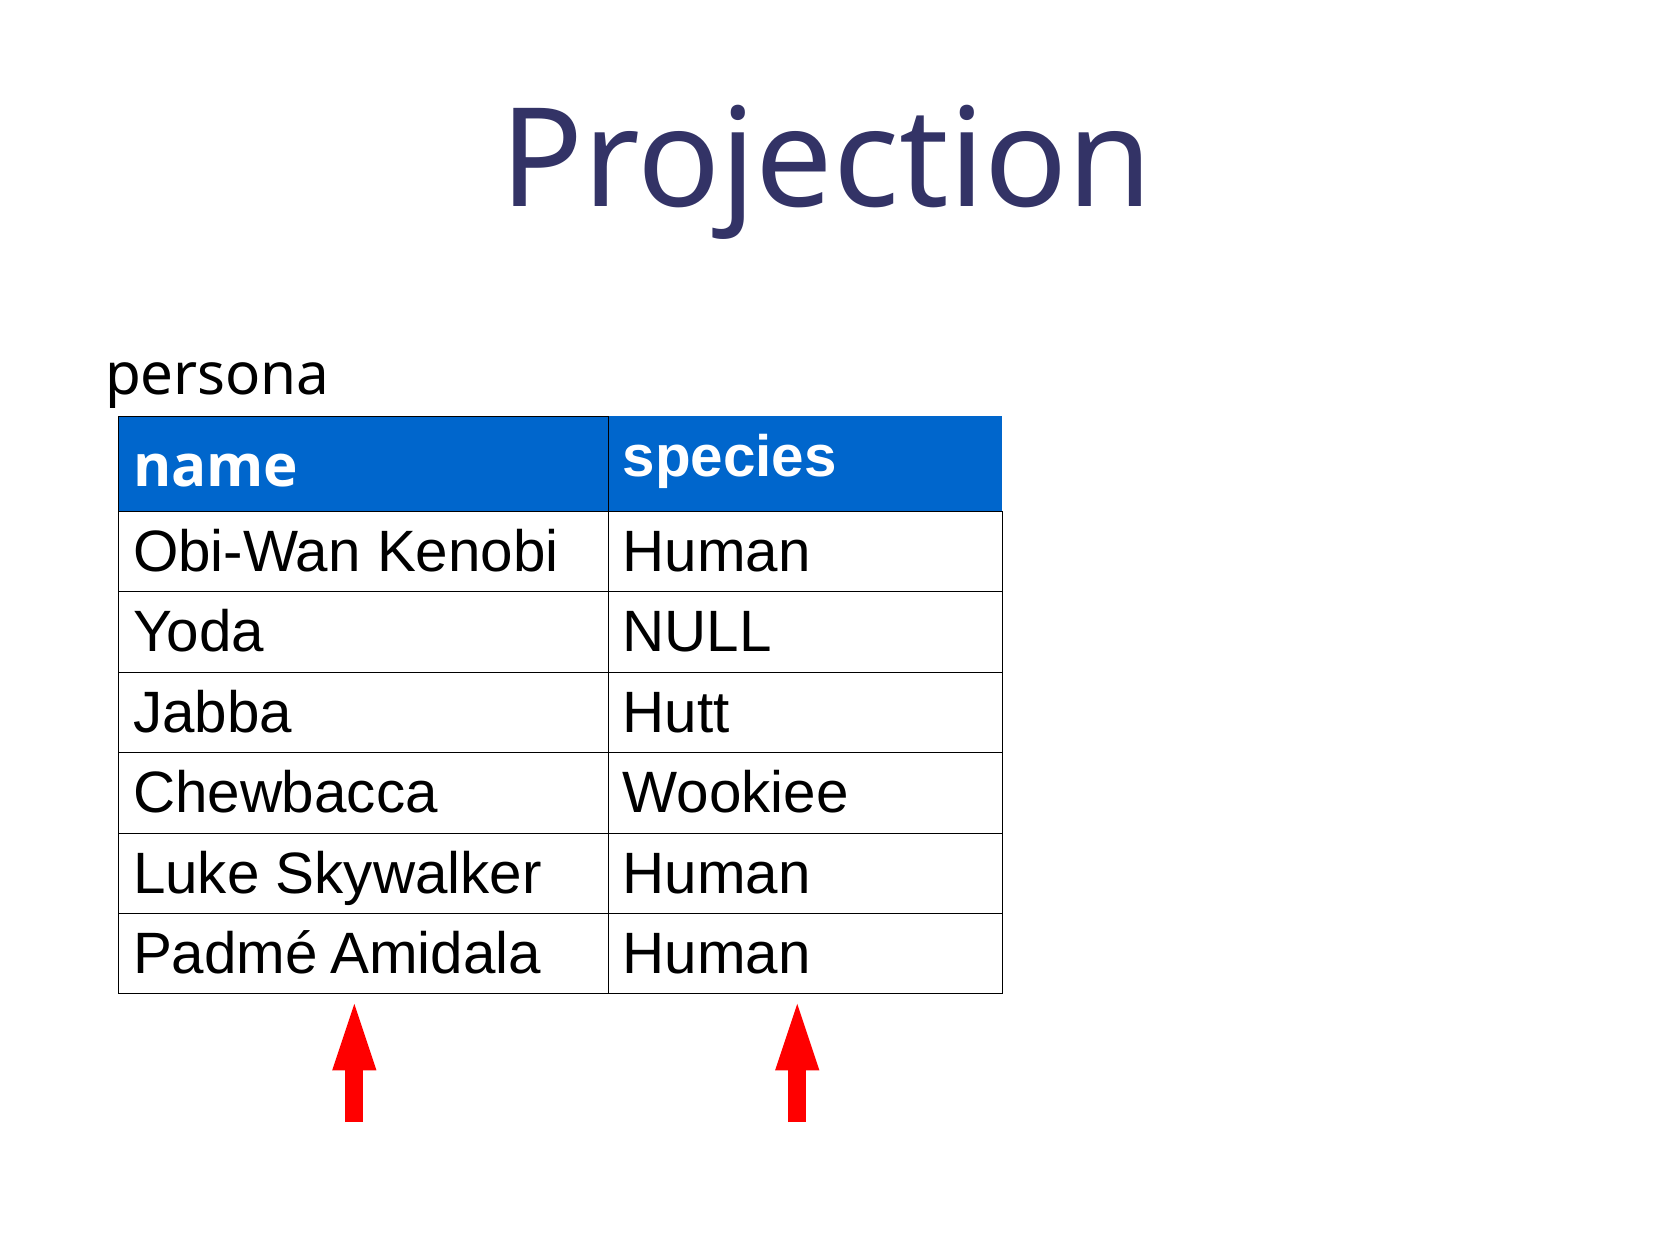

# Projection
 persona
| name | species |
| --- | --- |
| Obi-Wan Kenobi | Human |
| Yoda | NULL |
| Jabba | Hutt |
| Chewbacca | Wookiee |
| Luke Skywalker | Human |
| Padmé Amidala | Human |